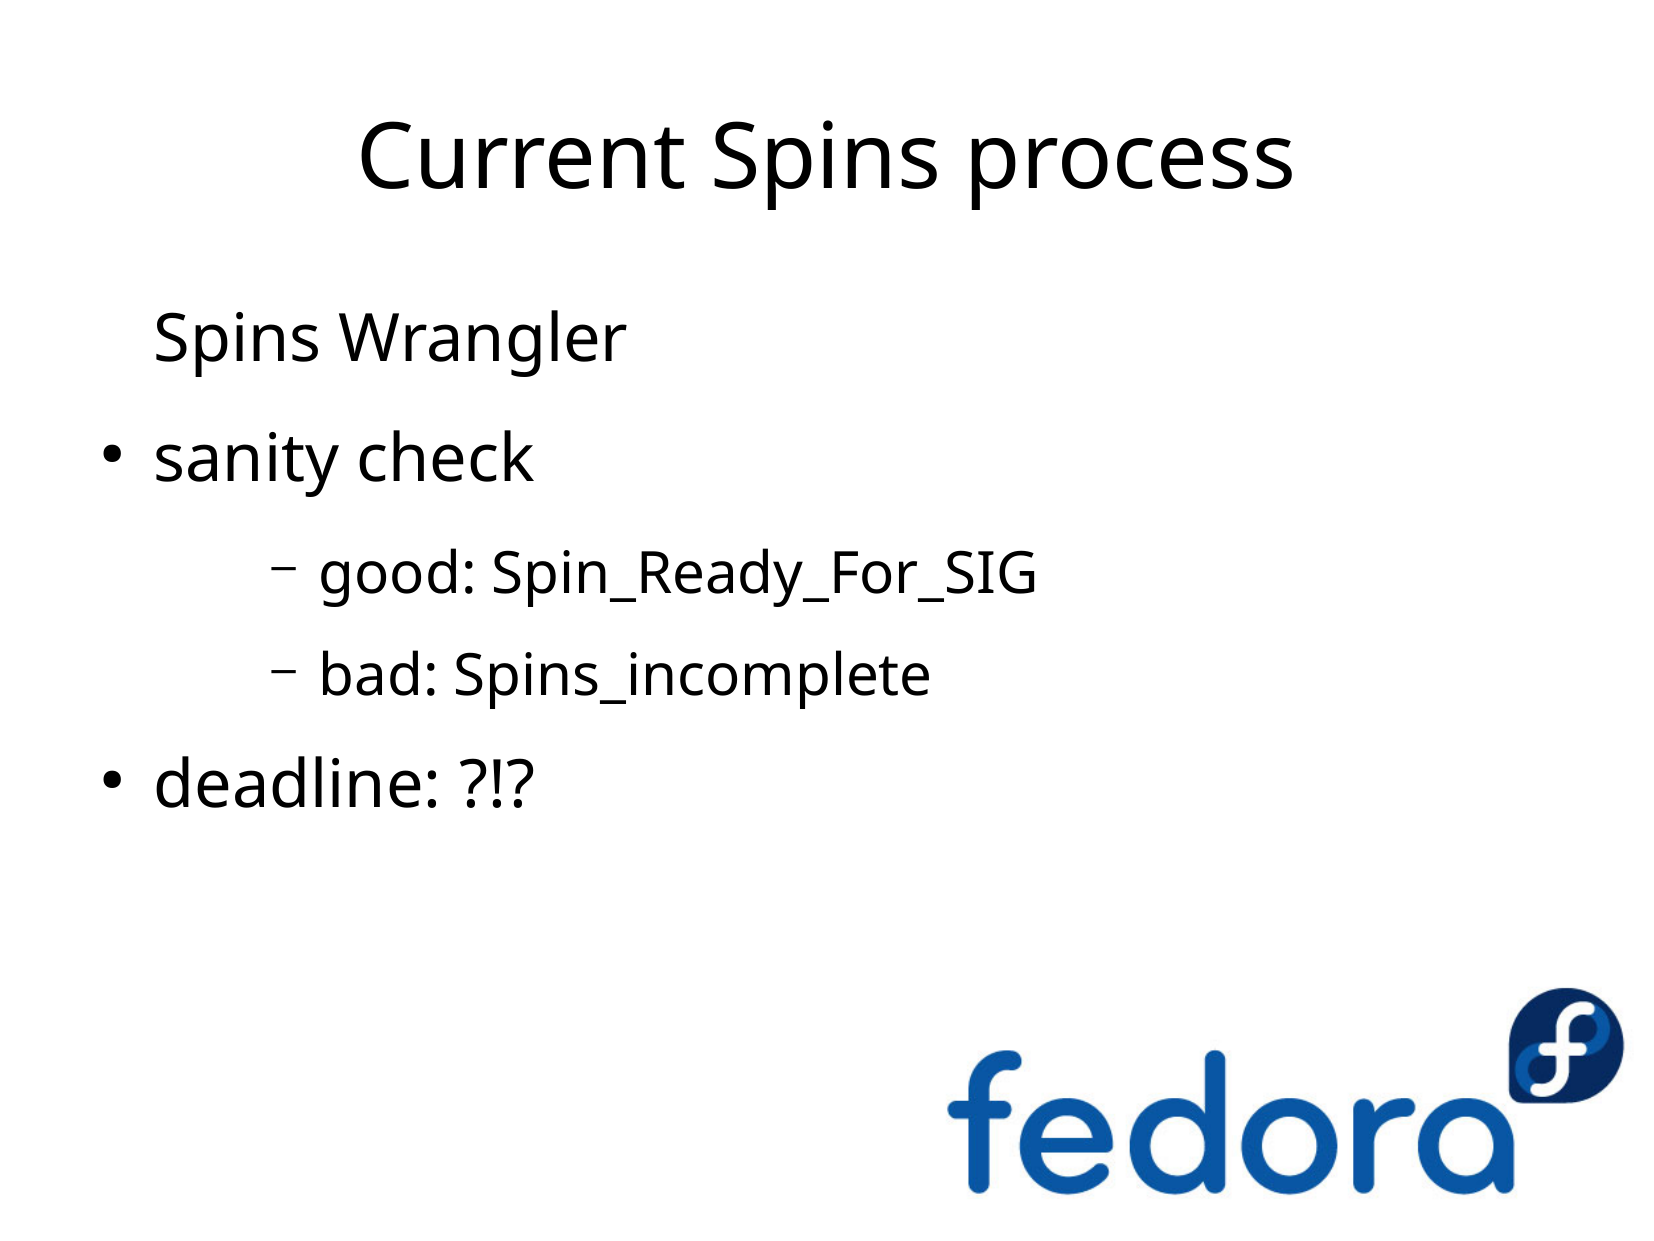

# Current Spins process
Spins Wrangler
sanity check
good: Spin_Ready_For_SIG
bad: Spins_incomplete
deadline: ?!?